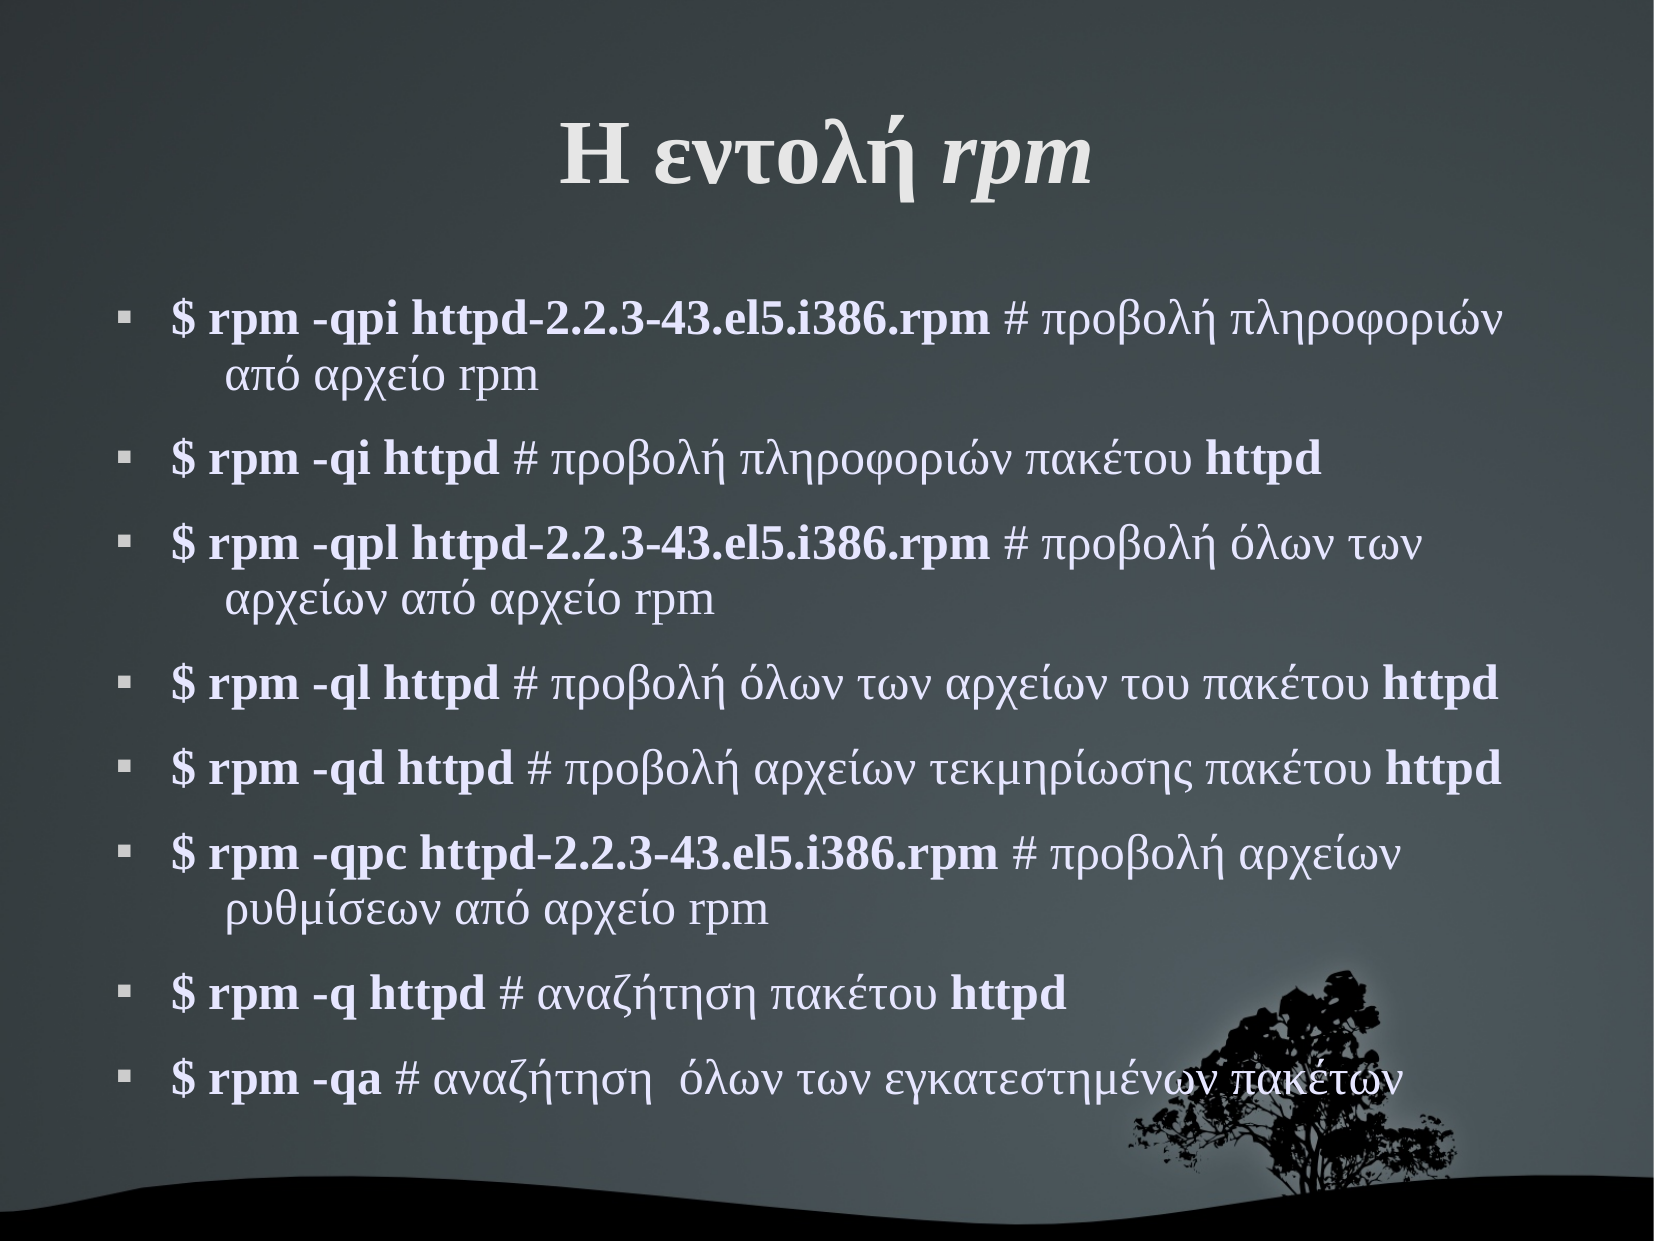

Η εντολή rpm
# $ rpm -qpi httpd-2.2.3-43.el5.i386.rpm # προβολή πληροφοριών από αρχείο rpm
$ rpm -qi httpd # προβολή πληροφοριών πακέτου httpd
$ rpm -qpl httpd-2.2.3-43.el5.i386.rpm # προβολή όλων των αρχείων από αρχείο rpm
$ rpm -ql httpd # προβολή όλων των αρχείων του πακέτου httpd
$ rpm -qd httpd # προβολή αρχείων τεκμηρίωσης πακέτου httpd
$ rpm -qpc httpd-2.2.3-43.el5.i386.rpm # προβολή αρχείων ρυθμίσεων από αρχείο rpm
$ rpm -q httpd # αναζήτηση πακέτου httpd
$ rpm -qa # αναζήτηση όλων των εγκατεστημένων πακέτων